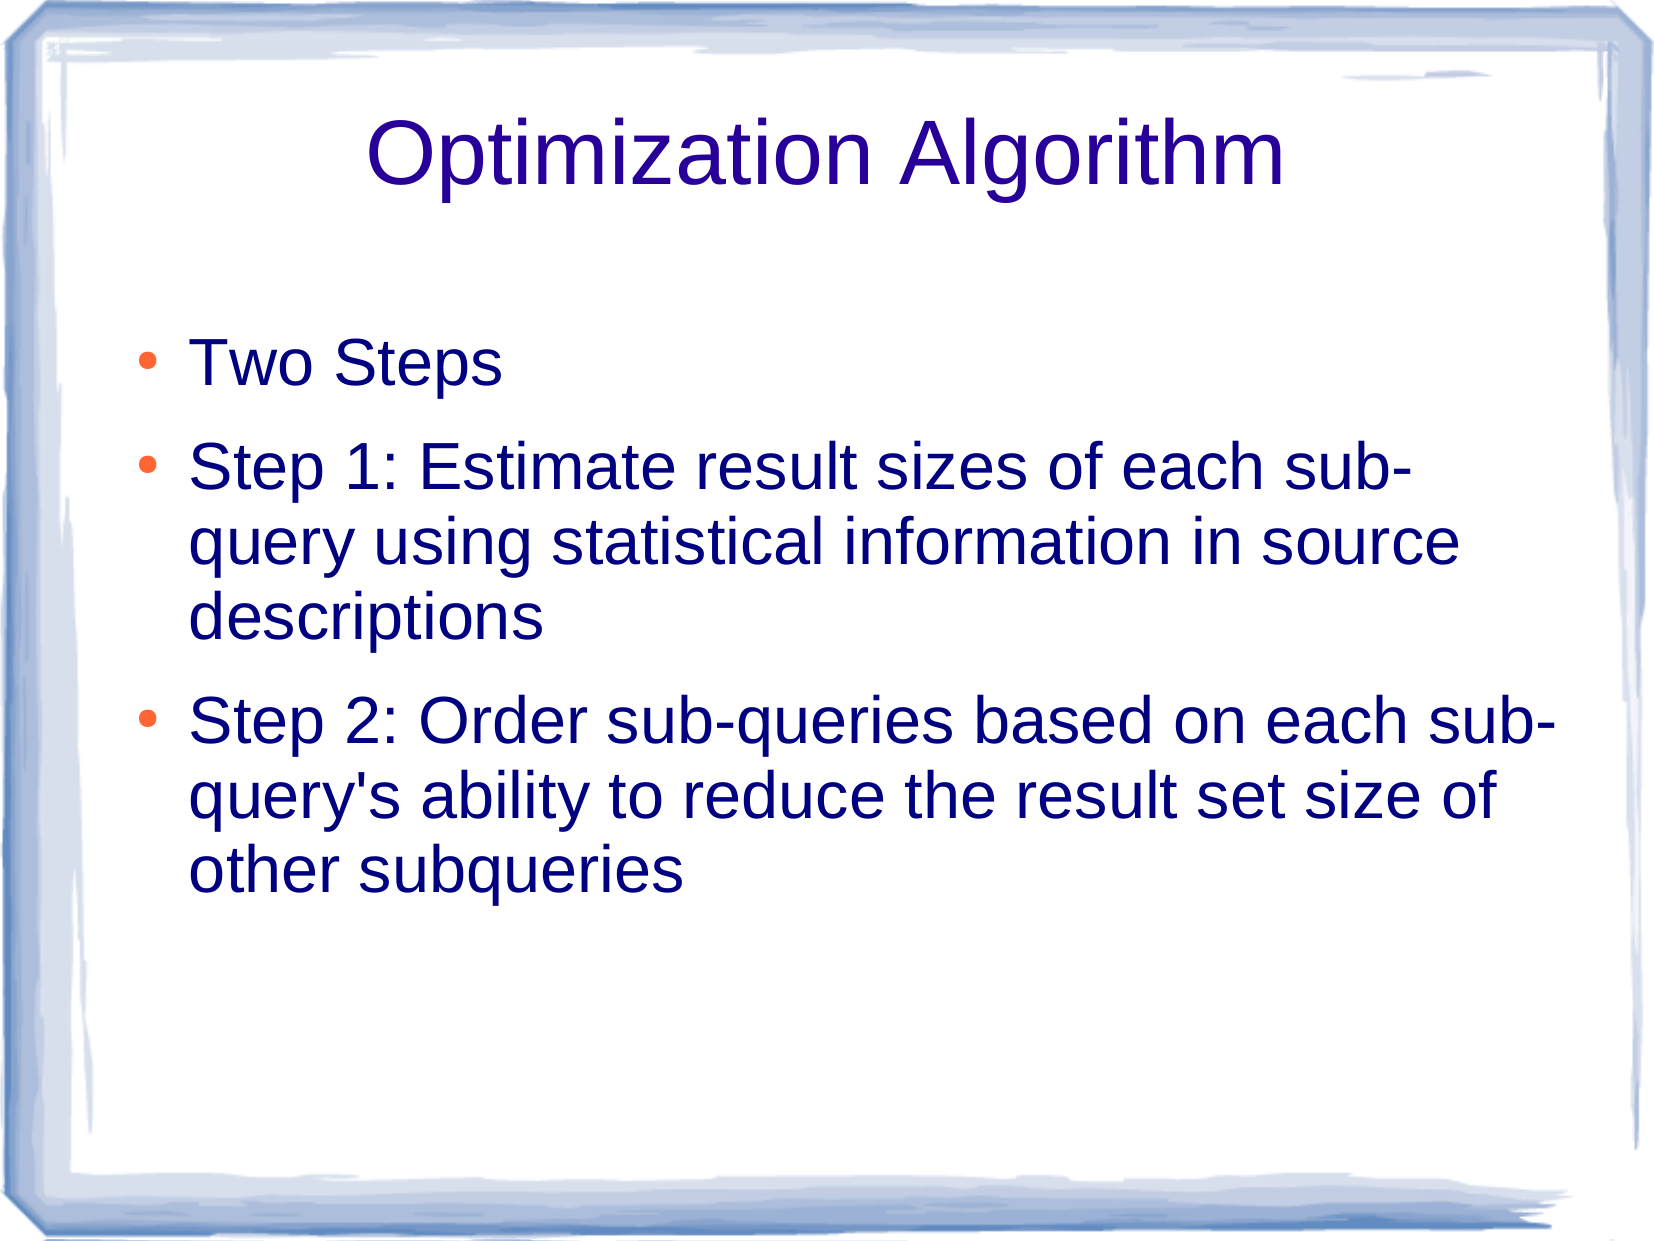

# Optimization Algorithm
Two Steps
Step 1: Estimate result sizes of each sub-query using statistical information in source descriptions
Step 2: Order sub-queries based on each sub-query's ability to reduce the result set size of other subqueries